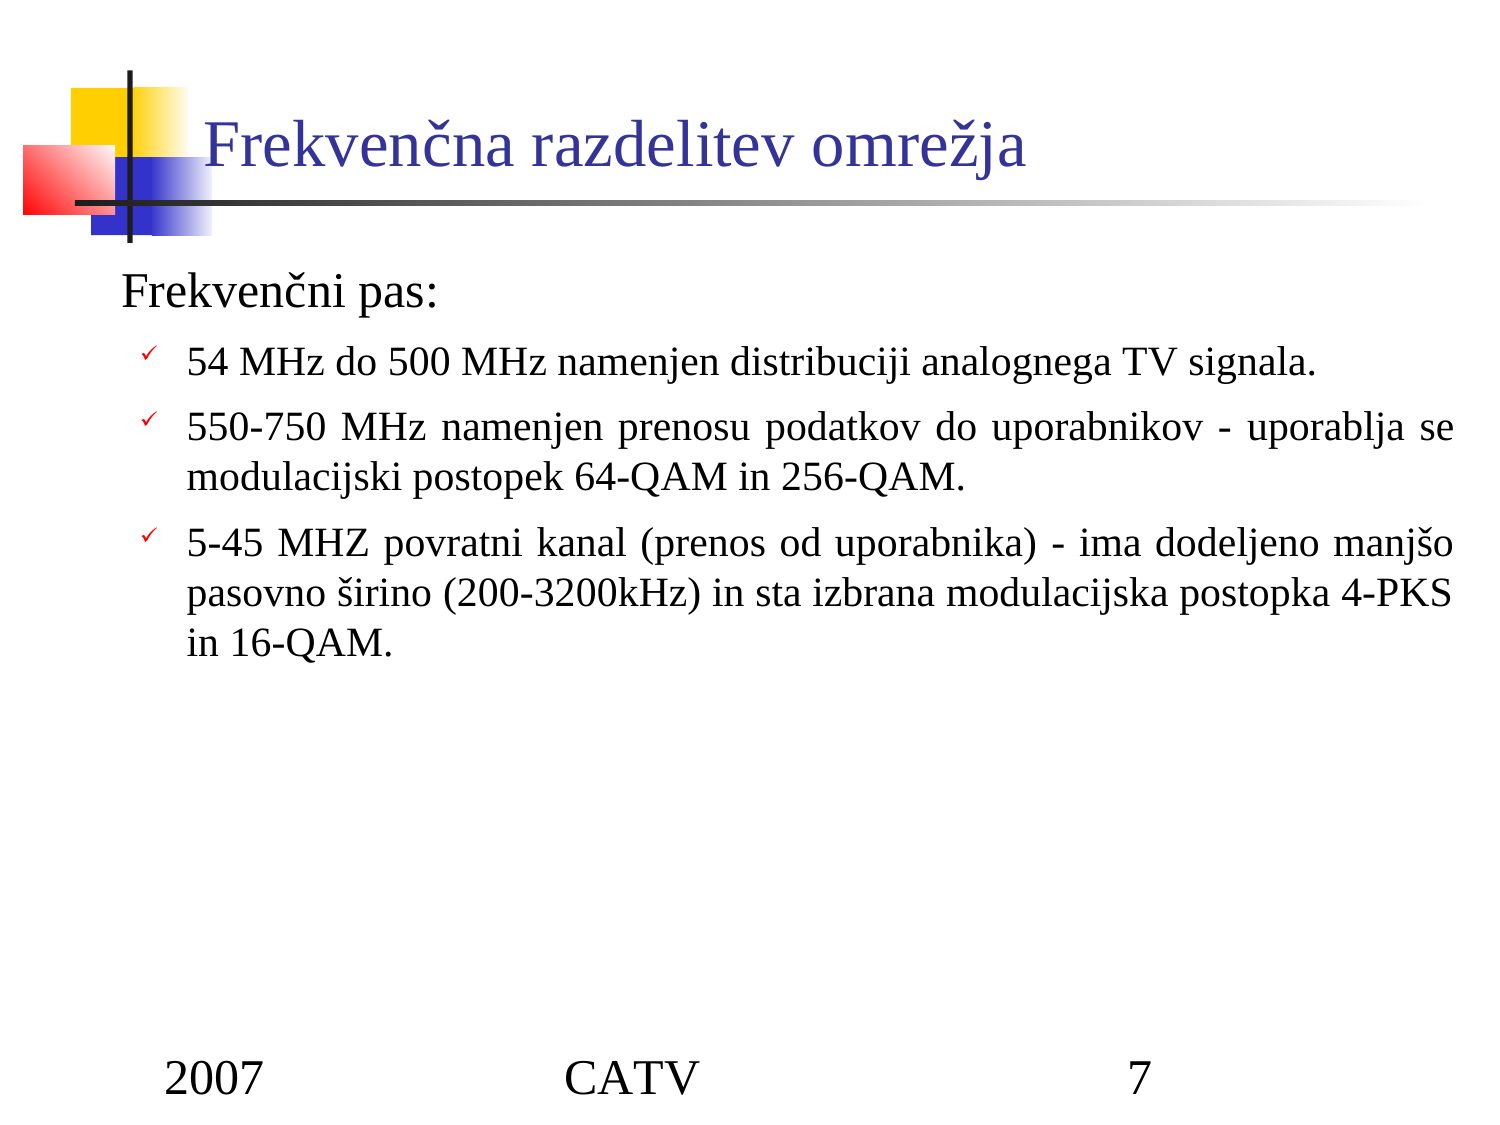

# Frekvenčna razdelitev omrežja
	Frekvenčni pas:
54 MHz do 500 MHz namenjen distribuciji analognega TV signala.
550-750 MHz namenjen prenosu podatkov do uporabnikov - uporablja se modulacijski postopek 64-QAM in 256-QAM.
5-45 MHZ povratni kanal (prenos od uporabnika) - ima dodeljeno manjšo pasovno širino (200-3200kHz) in sta izbrana modulacijska postopka 4-PKS in 16-QAM.
2007
CATV
7